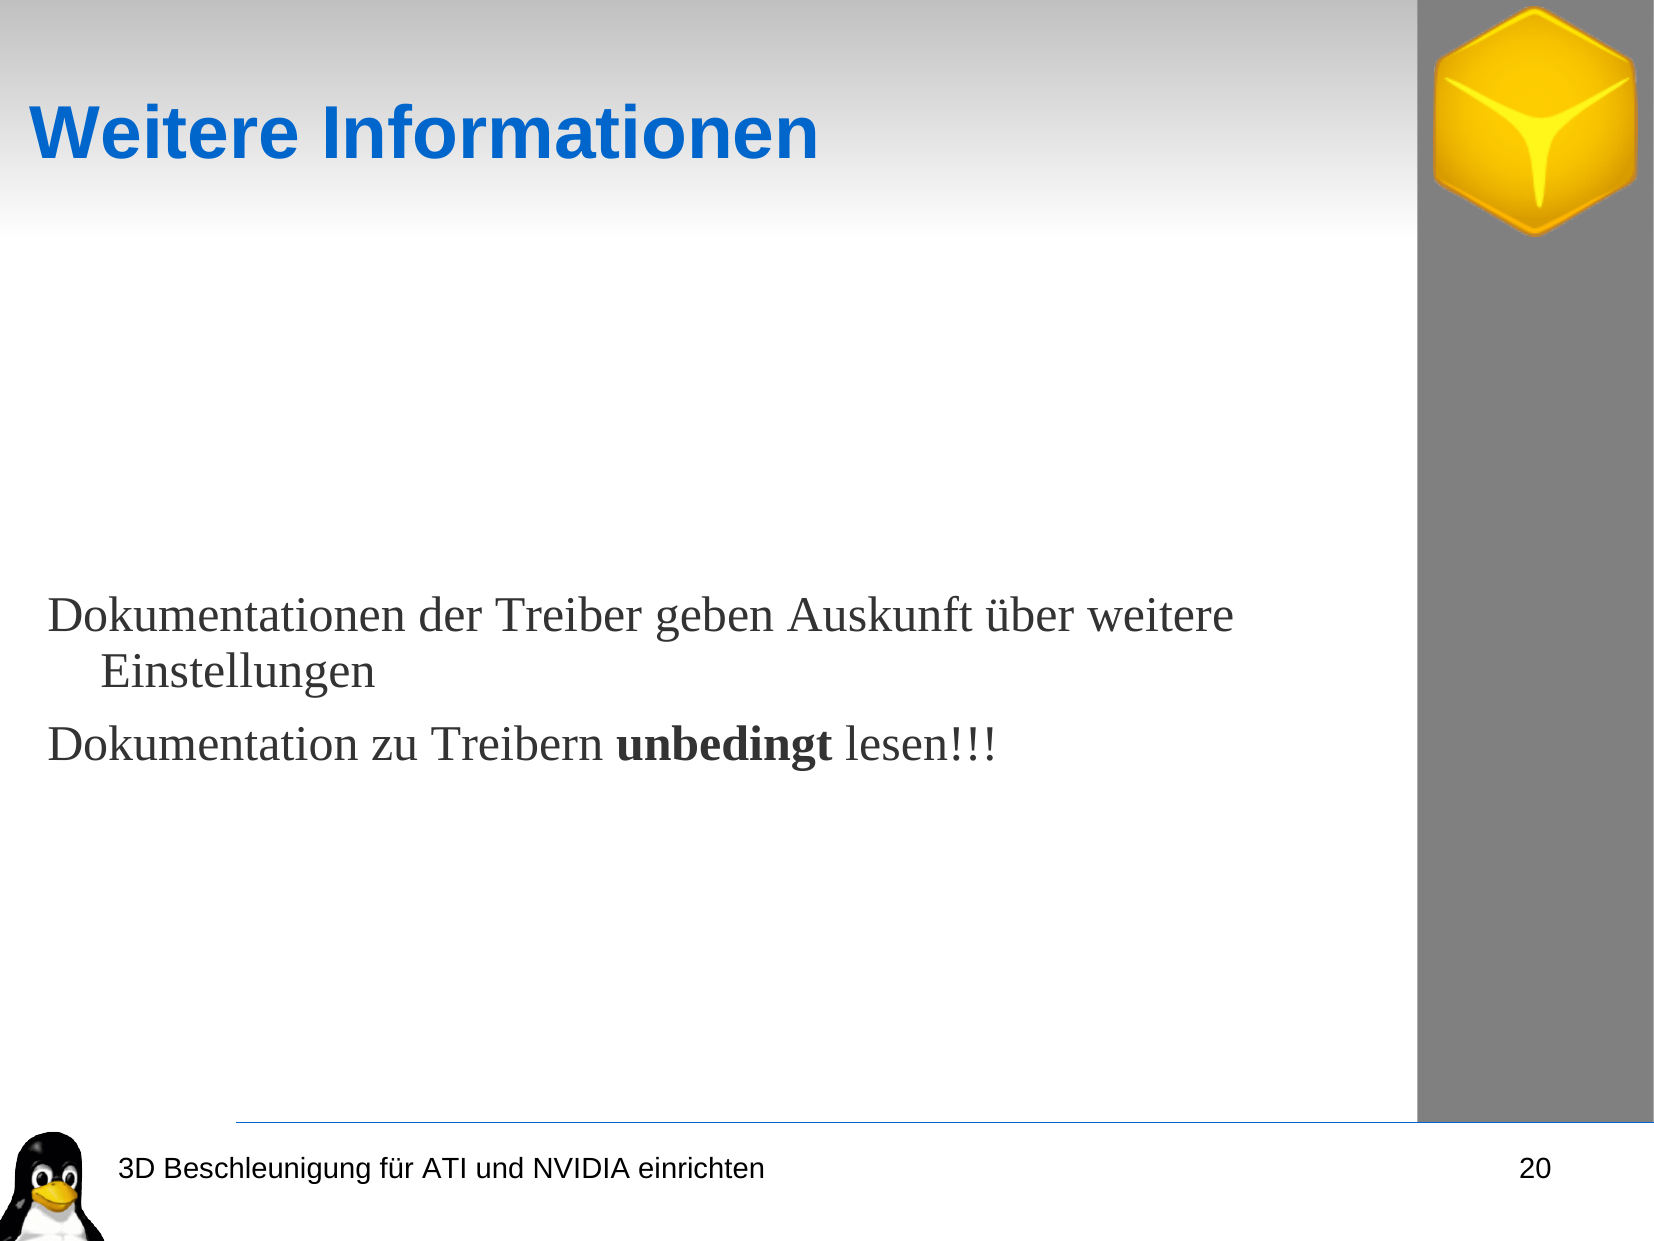

# Weitere Informationen
Dokumentationen der Treiber geben Auskunft über weitere Einstellungen
Dokumentation zu Treibern unbedingt lesen!!!
3D Beschleunigung für ATI und NVIDIA einrichten
20